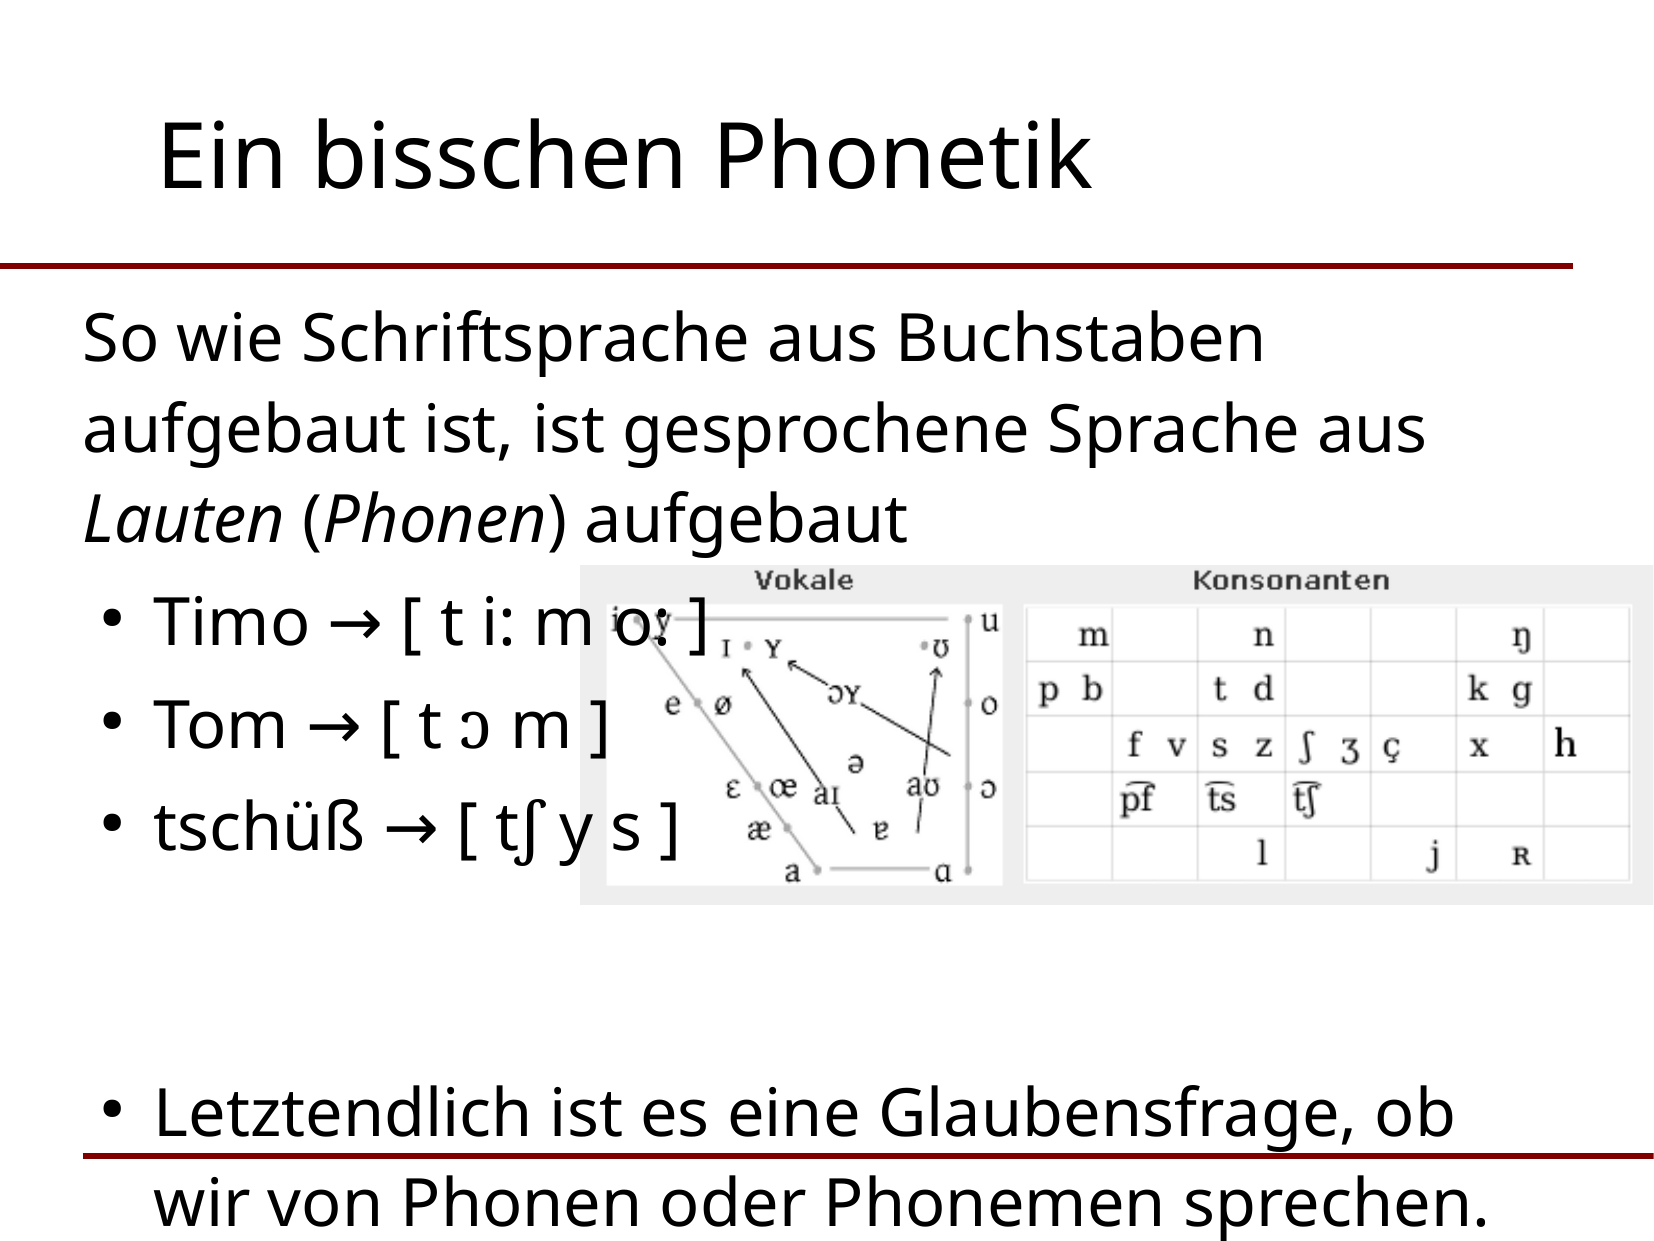

# Ein bisschen Phonetik
So wie Schriftsprache aus Buchstaben aufgebaut ist, ist gesprochene Sprache aus Lauten (Phonen) aufgebaut
Timo → [ t i: m o: ]
Tom → [ t ɔ m ]
tschüß → [ tʃ y s ]
Letztendlich ist es eine Glaubensfrage, ob wir von Phonen oder Phonemen sprechen. Ignoriert das.